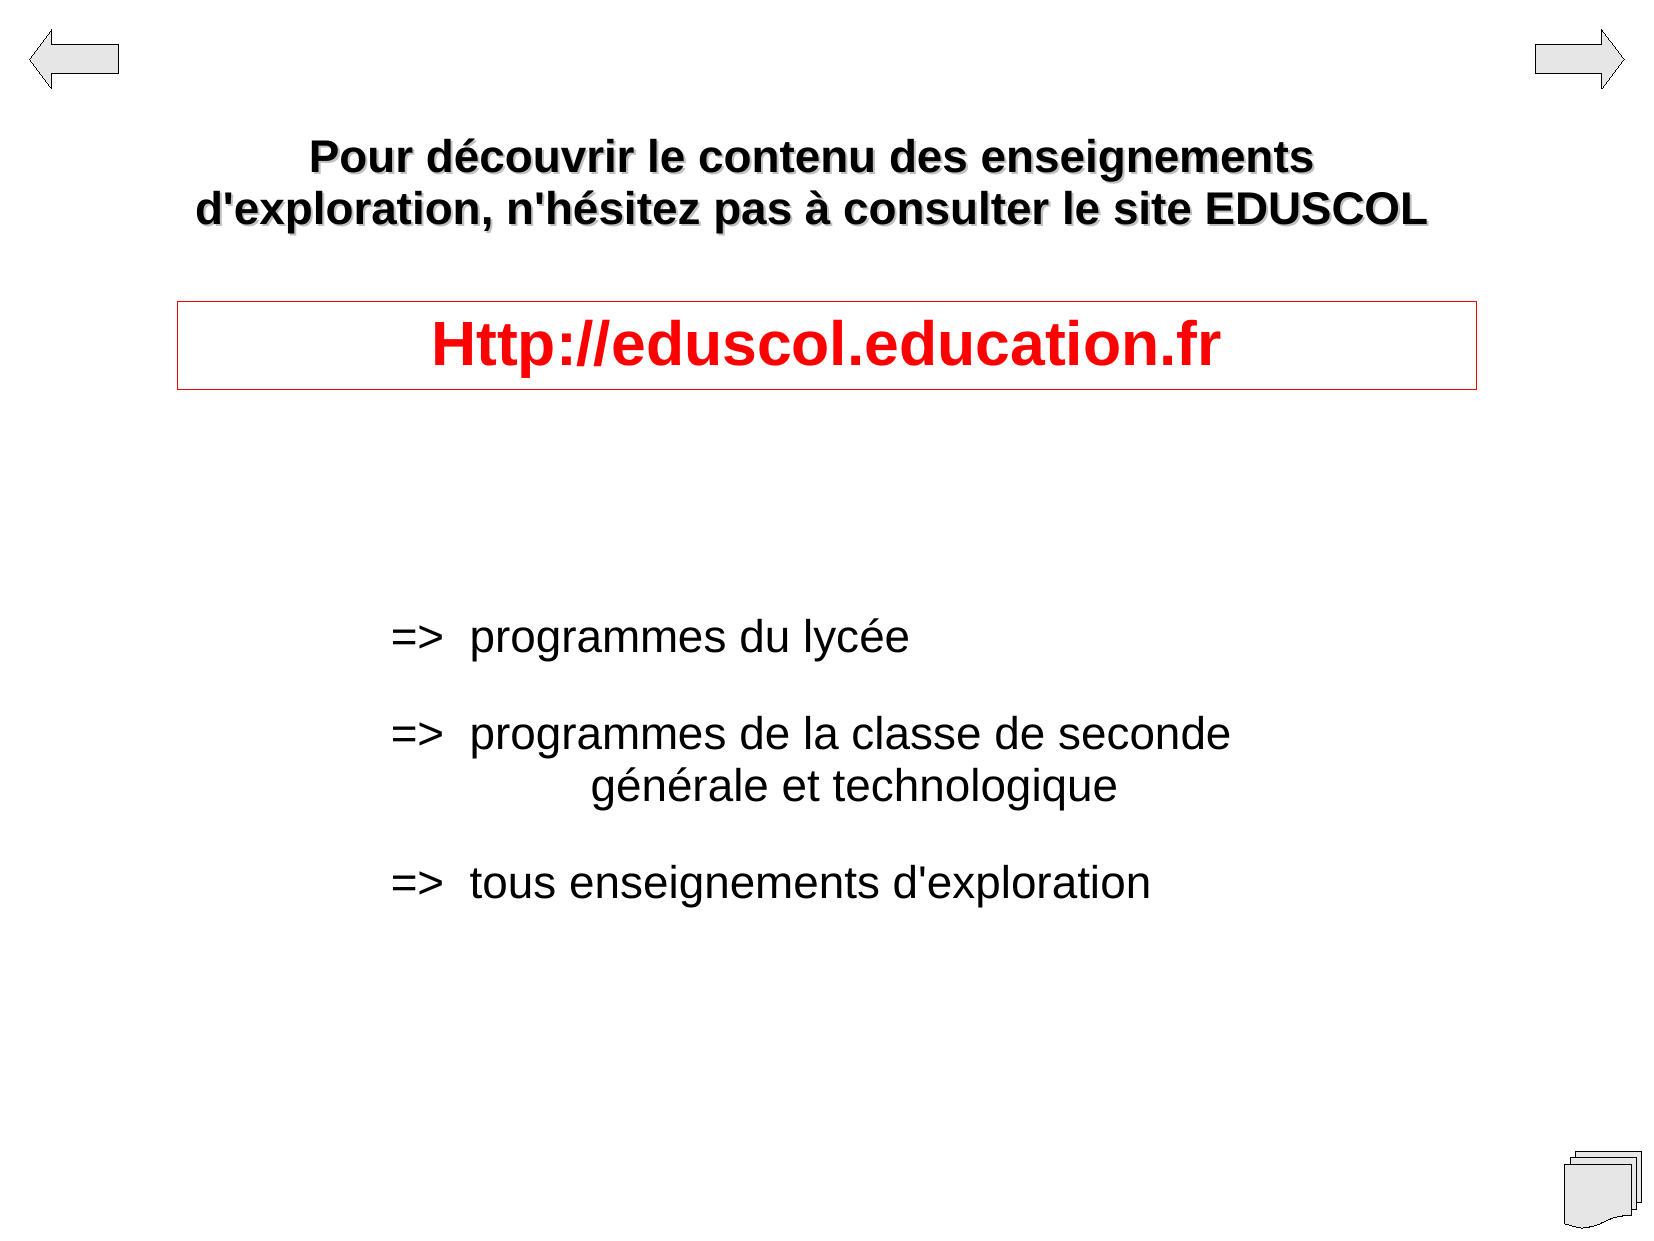

Pour découvrir le contenu des enseignements d'exploration, n'hésitez pas à consulter le site EDUSCOL
Http://eduscol.education.fr
=> programmes du lycée
=> programmes de la classe de seconde
			générale et technologique
=> tous enseignements d'exploration